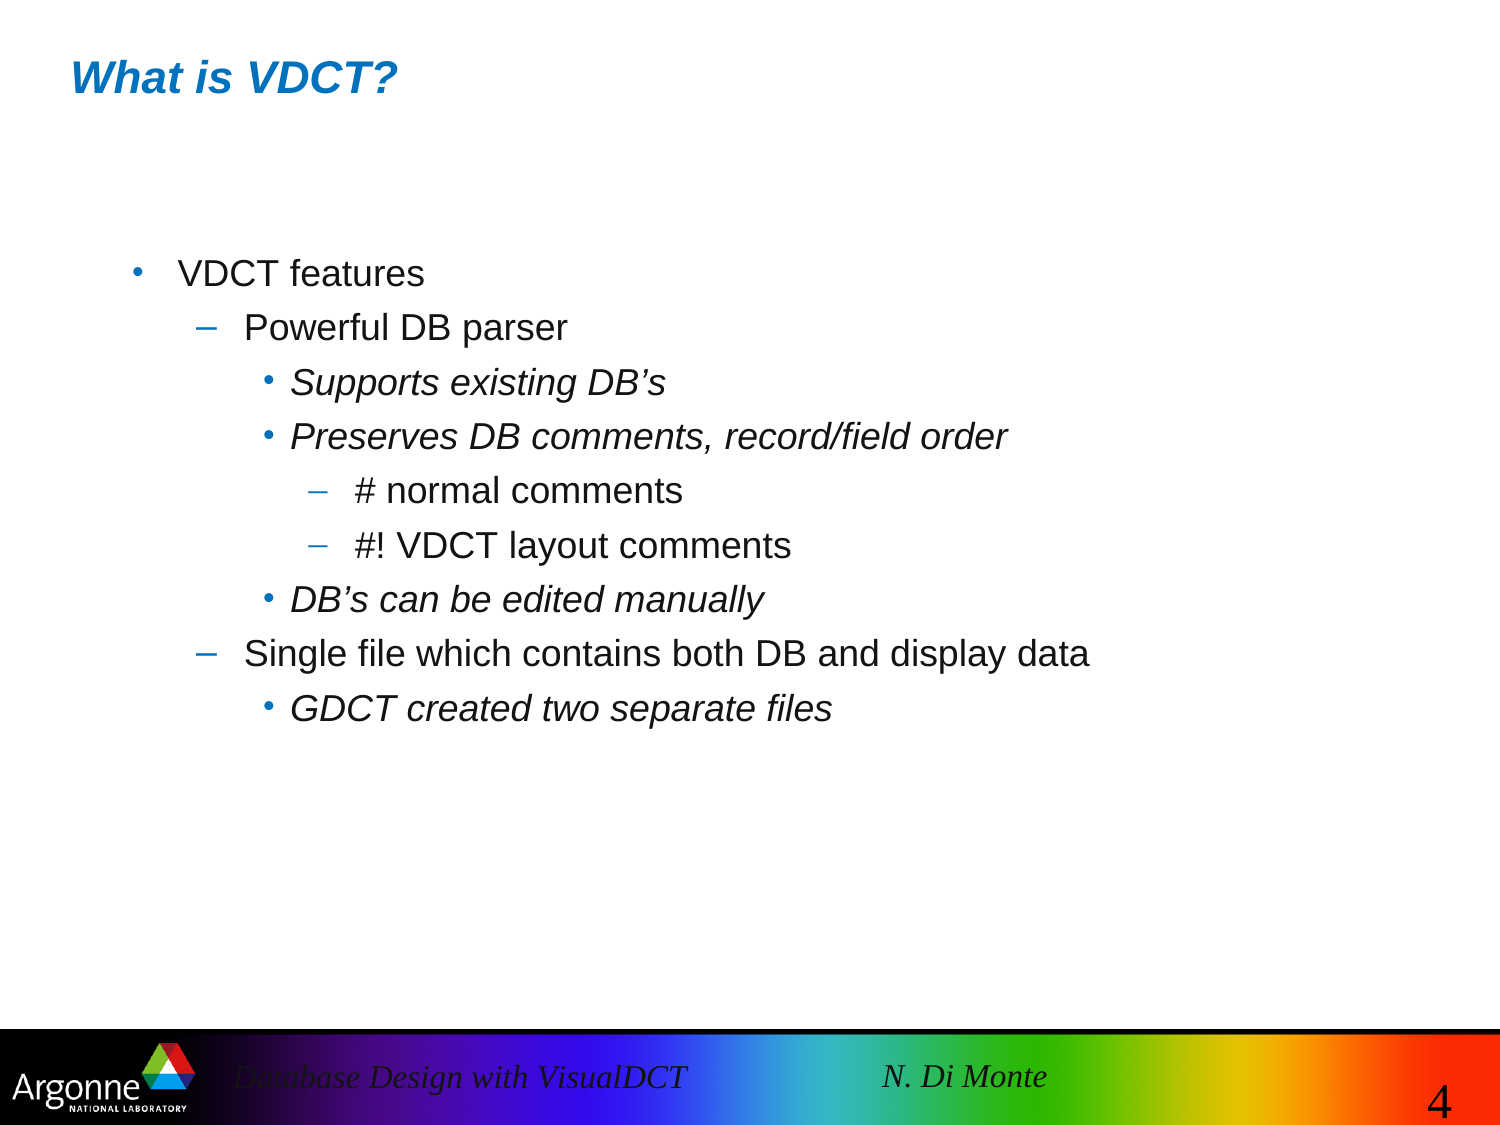

# What is VDCT?
VDCT features
Powerful DB parser
Supports existing DB’s
Preserves DB comments, record/field order
# normal comments
#! VDCT layout comments
DB’s can be edited manually
Single file which contains both DB and display data
GDCT created two separate files
4